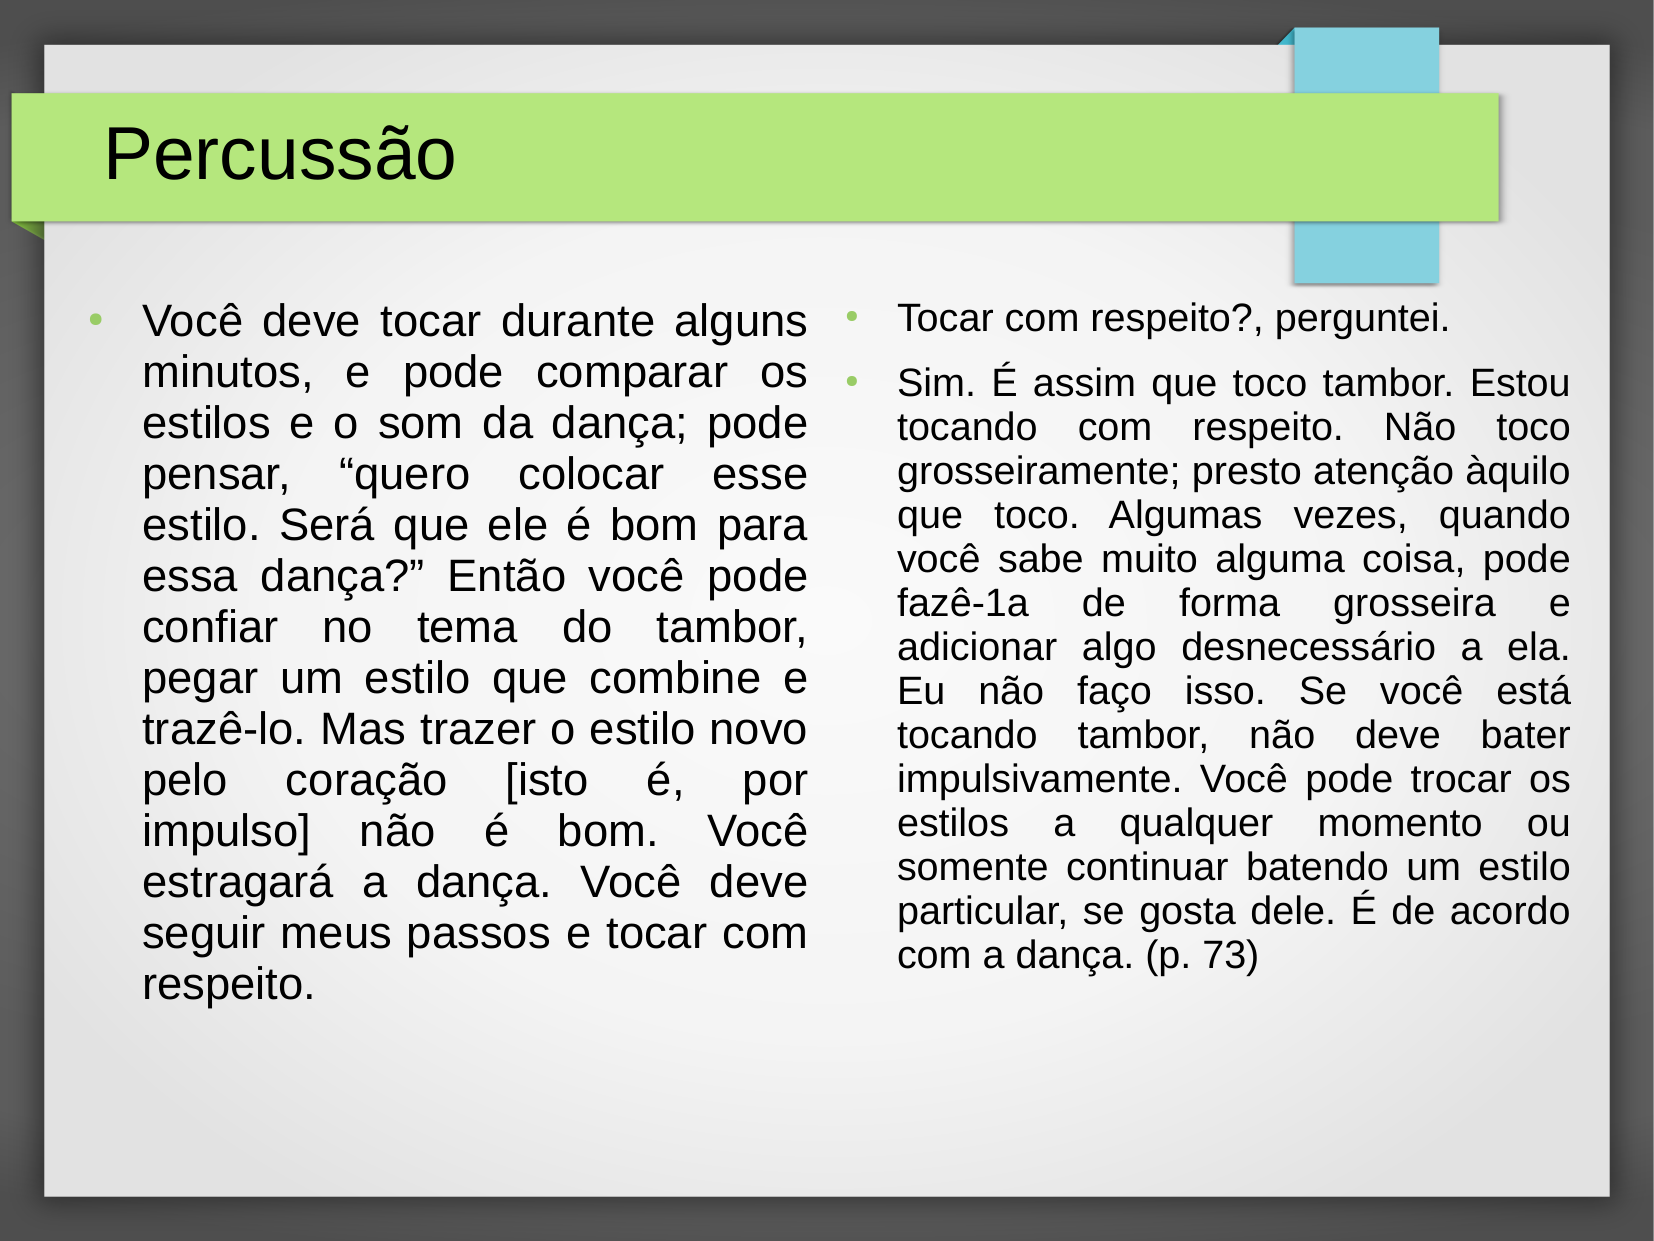

# Percussão
Você deve tocar durante alguns minutos, e pode comparar os estilos e o som da dança; pode pensar, “quero colocar esse estilo. Será que ele é bom para essa dança?” Então você pode confiar no tema do tambor, pegar um estilo que combine e trazê-lo. Mas trazer o estilo novo pelo coração [isto é, por impulso] não é bom. Você estragará a dança. Você deve seguir meus passos e tocar com respeito.
Tocar com respeito?, perguntei.
Sim. É assim que toco tambor. Estou tocando com respeito. Não toco grosseiramente; presto atenção àquilo que toco. Algumas vezes, quando você sabe muito alguma coisa, pode fazê-1a de forma grosseira e adicionar algo desnecessário a ela. Eu não faço isso. Se você está tocando tambor, não deve bater impulsivamente. Você pode trocar os estilos a qualquer momento ou somente continuar batendo um estilo particular, se gosta dele. É de acordo com a dança. (p. 73)